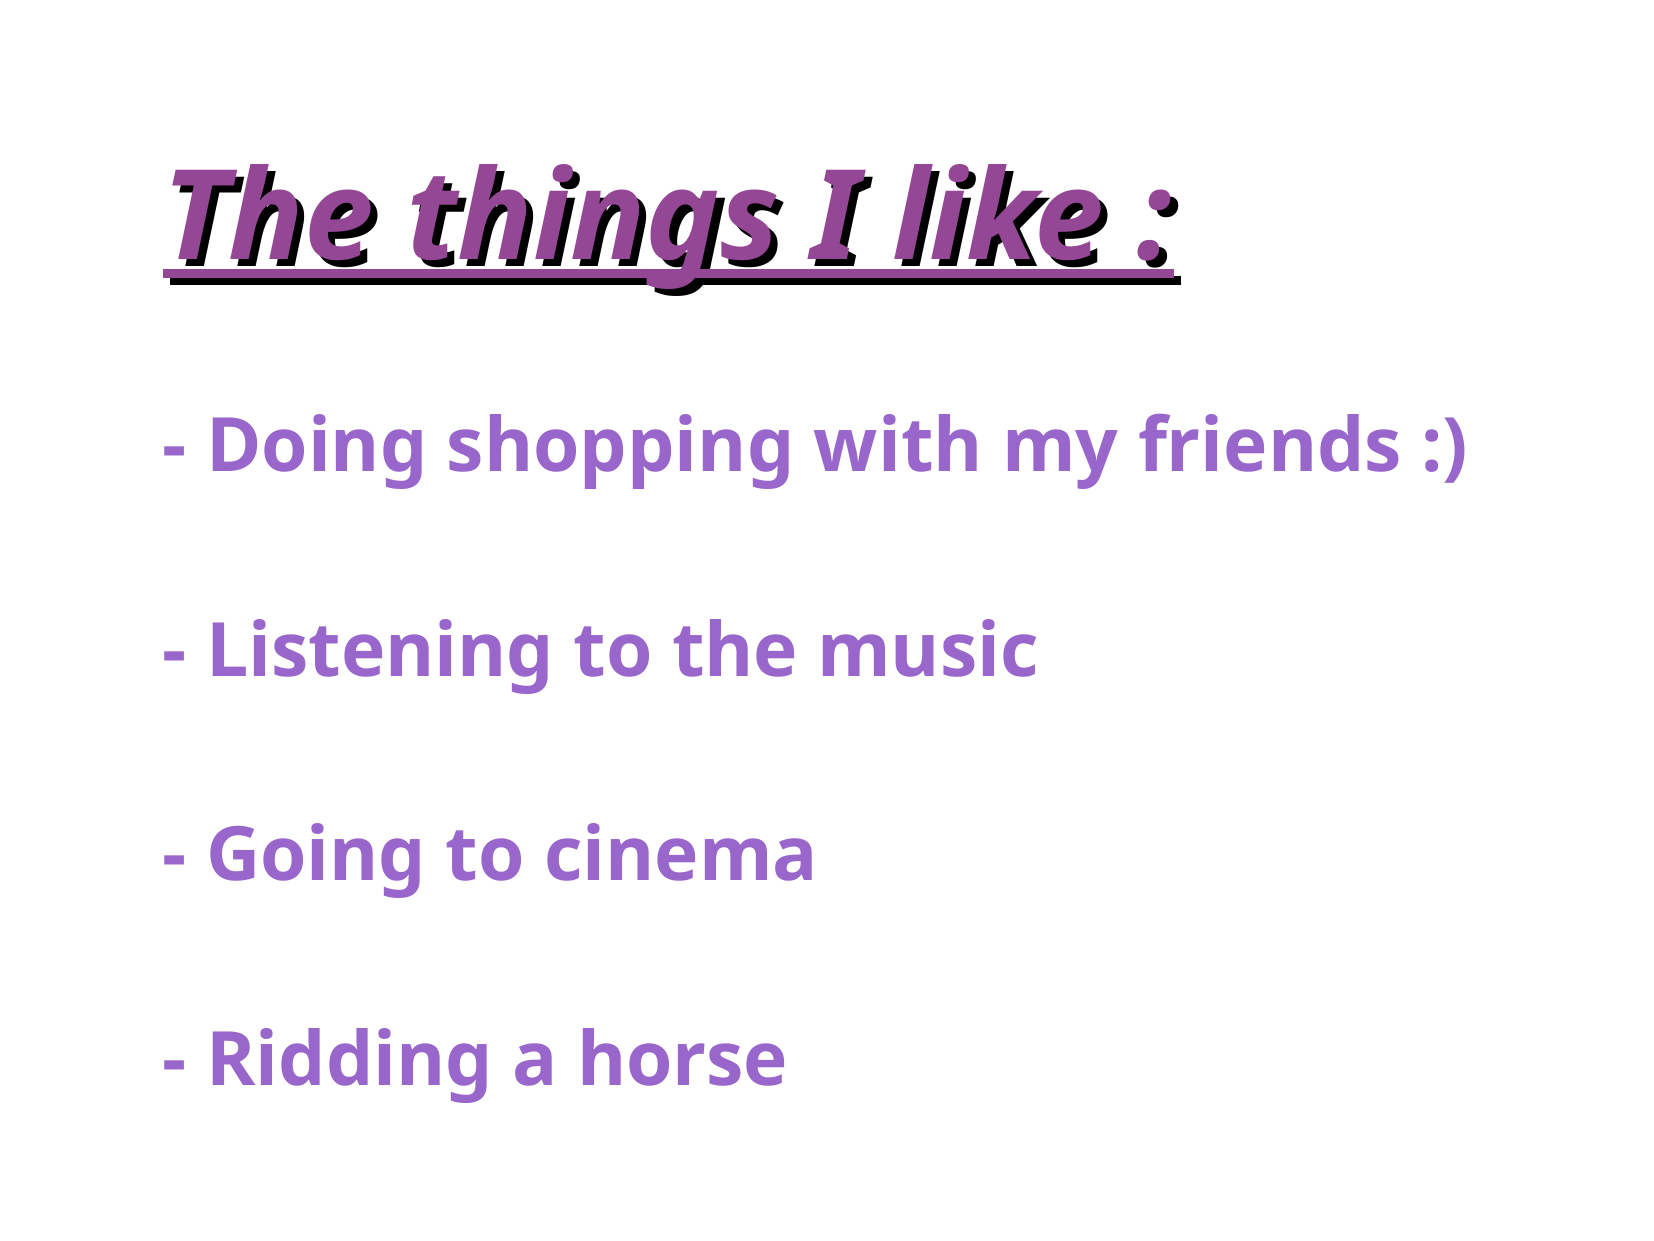

The things I like :
- Doing shopping with my friends :)
- Listening to the music
- Going to cinema
- Ridding a horse